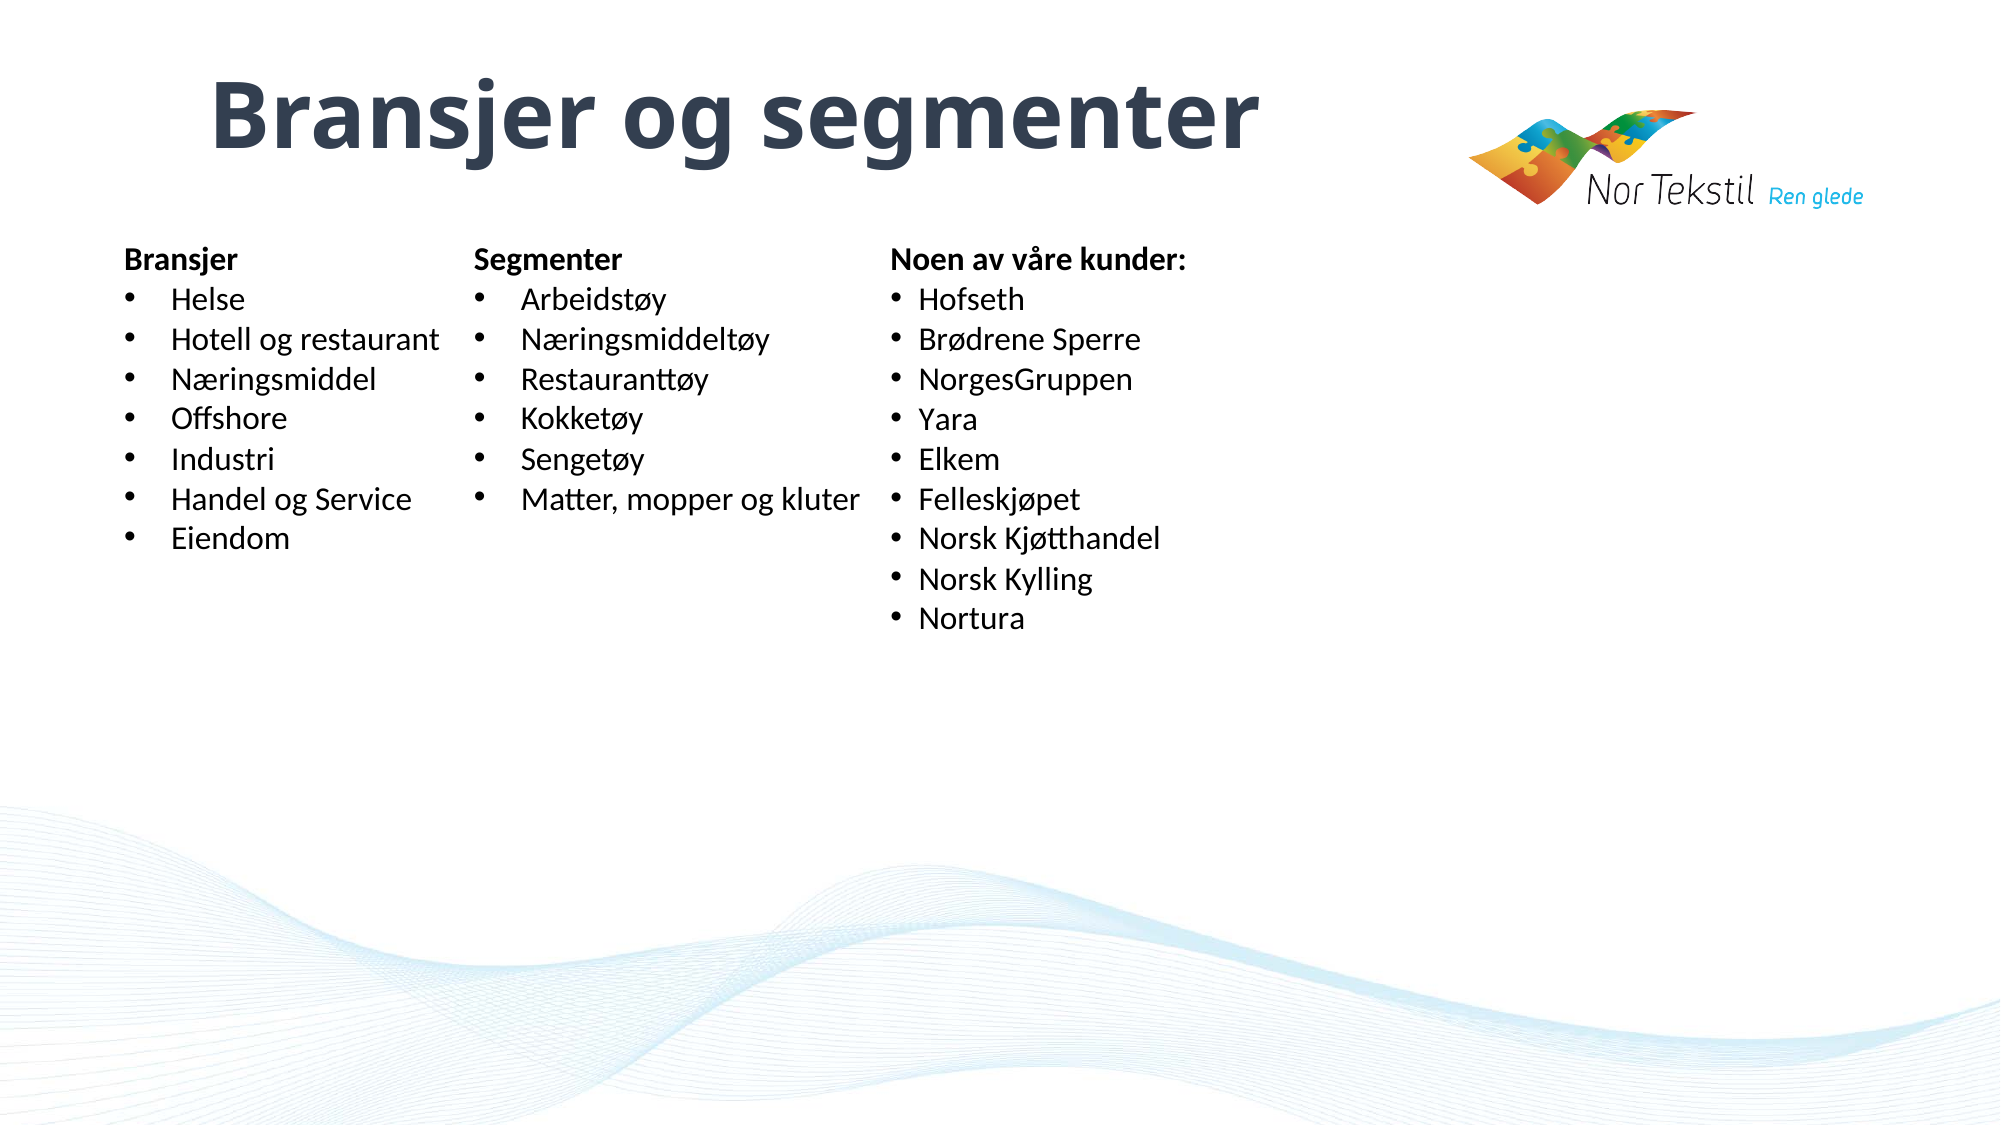

Bransjer og segmenter
Bransjer
Helse
Hotell og restaurant
Næringsmiddel
Offshore
Industri
Handel og Service
Eiendom
Segmenter
Arbeidstøy
Næringsmiddeltøy
Restauranttøy
Kokketøy
Sengetøy
Matter, mopper og kluter
Noen av våre kunder:
Hofseth
Brødrene Sperre
NorgesGruppen
Yara
Elkem
Felleskjøpet
Norsk Kjøtthandel
Norsk Kylling
Nortura